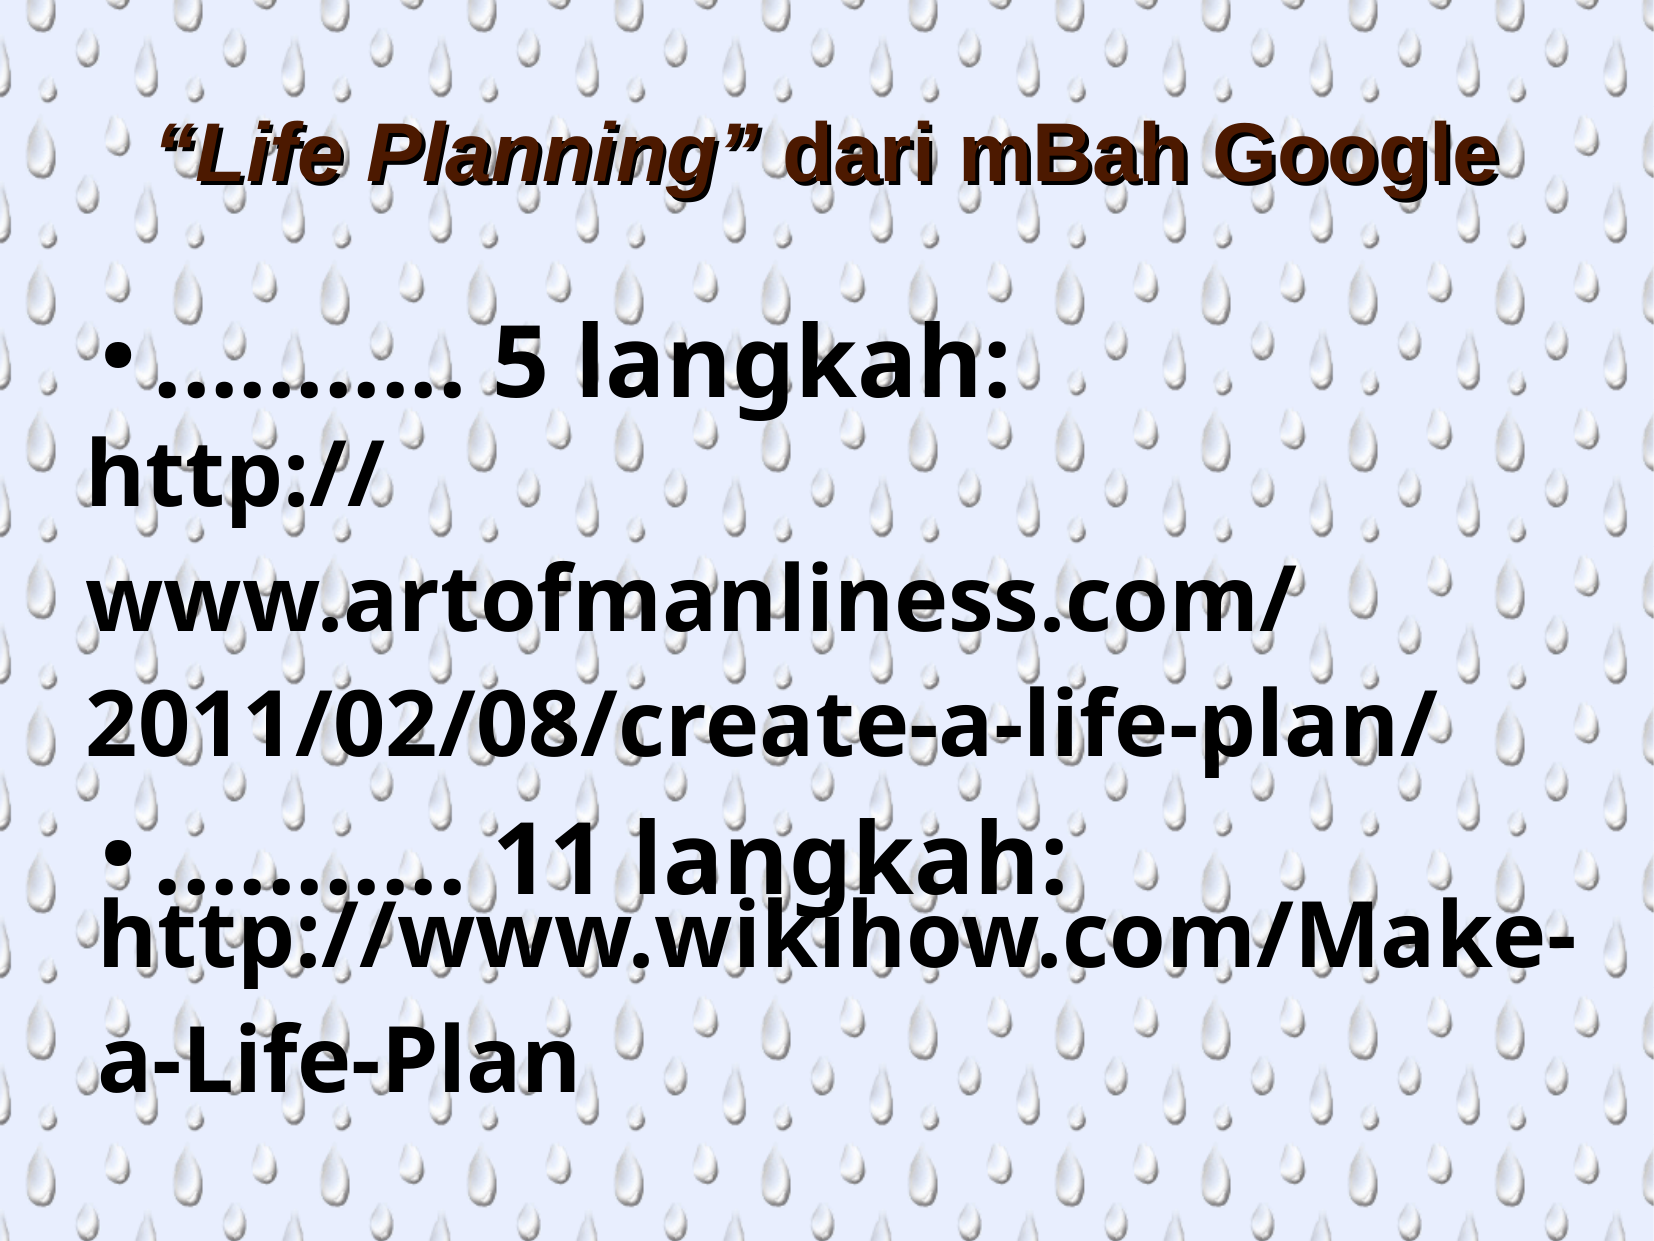

# “Life Planning” dari mBah Google
........... 5 langkah:
........... 11 langkah:
http://www.artofmanliness.com/2011/02/08/create-a-life-plan/
http://www.wikihow.com/Make-a-Life-Plan